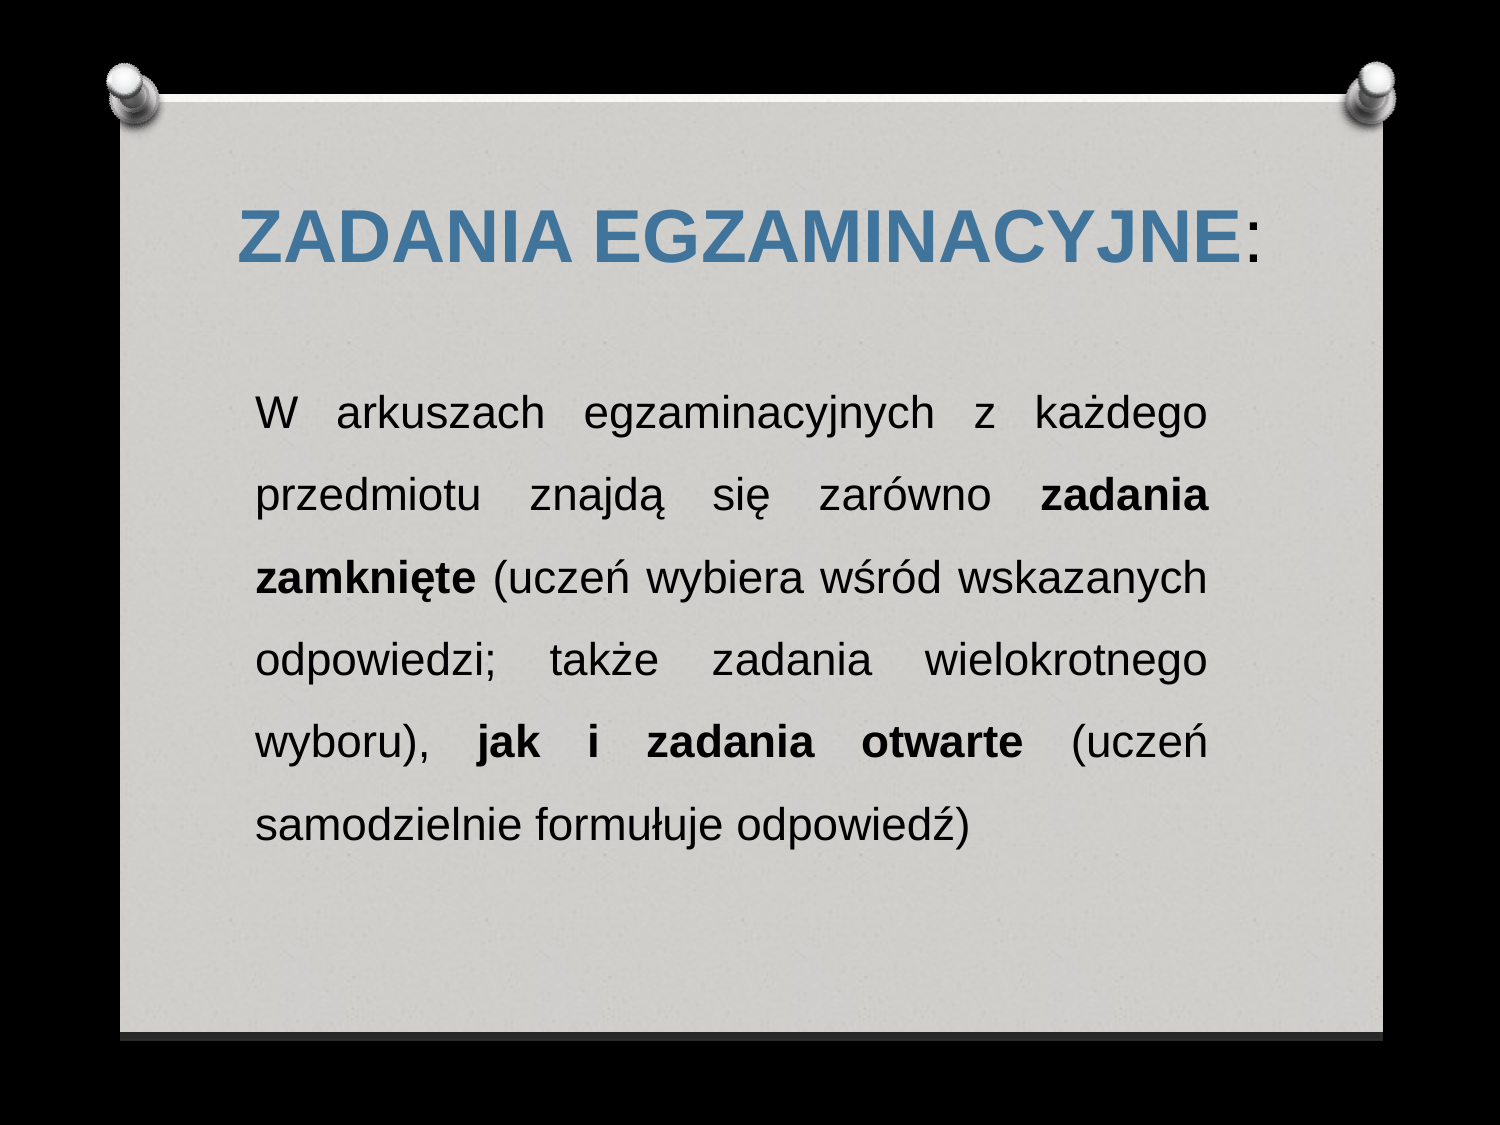

# ZADANIA EGZAMINACYJNE:
W arkuszach egzaminacyjnych z każdego przedmiotu znajdą się zarówno zadania zamknięte (uczeń wybiera wśród wskazanych odpowiedzi; także zadania wielokrotnego wyboru), jak i zadania otwarte (uczeń samodzielnie formułuje odpowiedź)